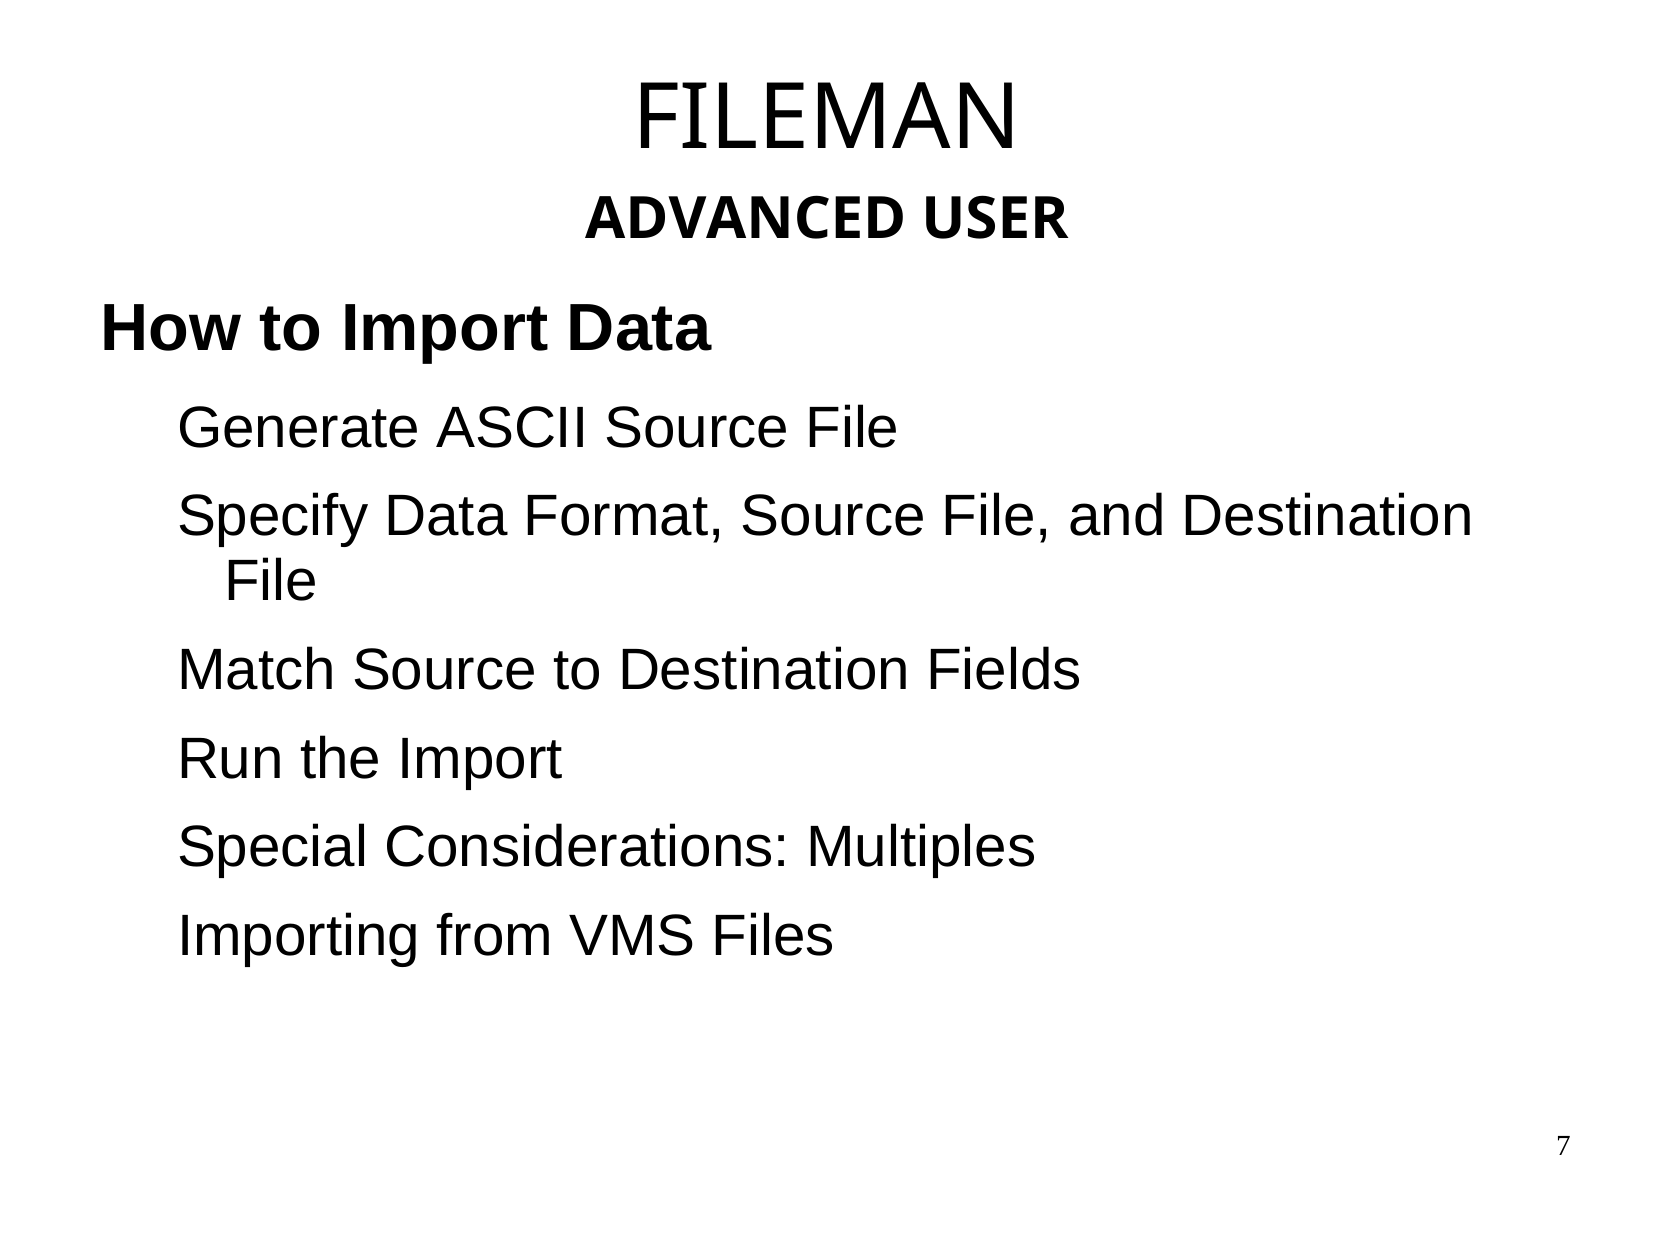

# FILEMAN ADVANCED USER
How to Import Data
Generate ASCII Source File
Specify Data Format, Source File, and Destination File
Match Source to Destination Fields
Run the Import
Special Considerations: Multiples
Importing from VMS Files
7